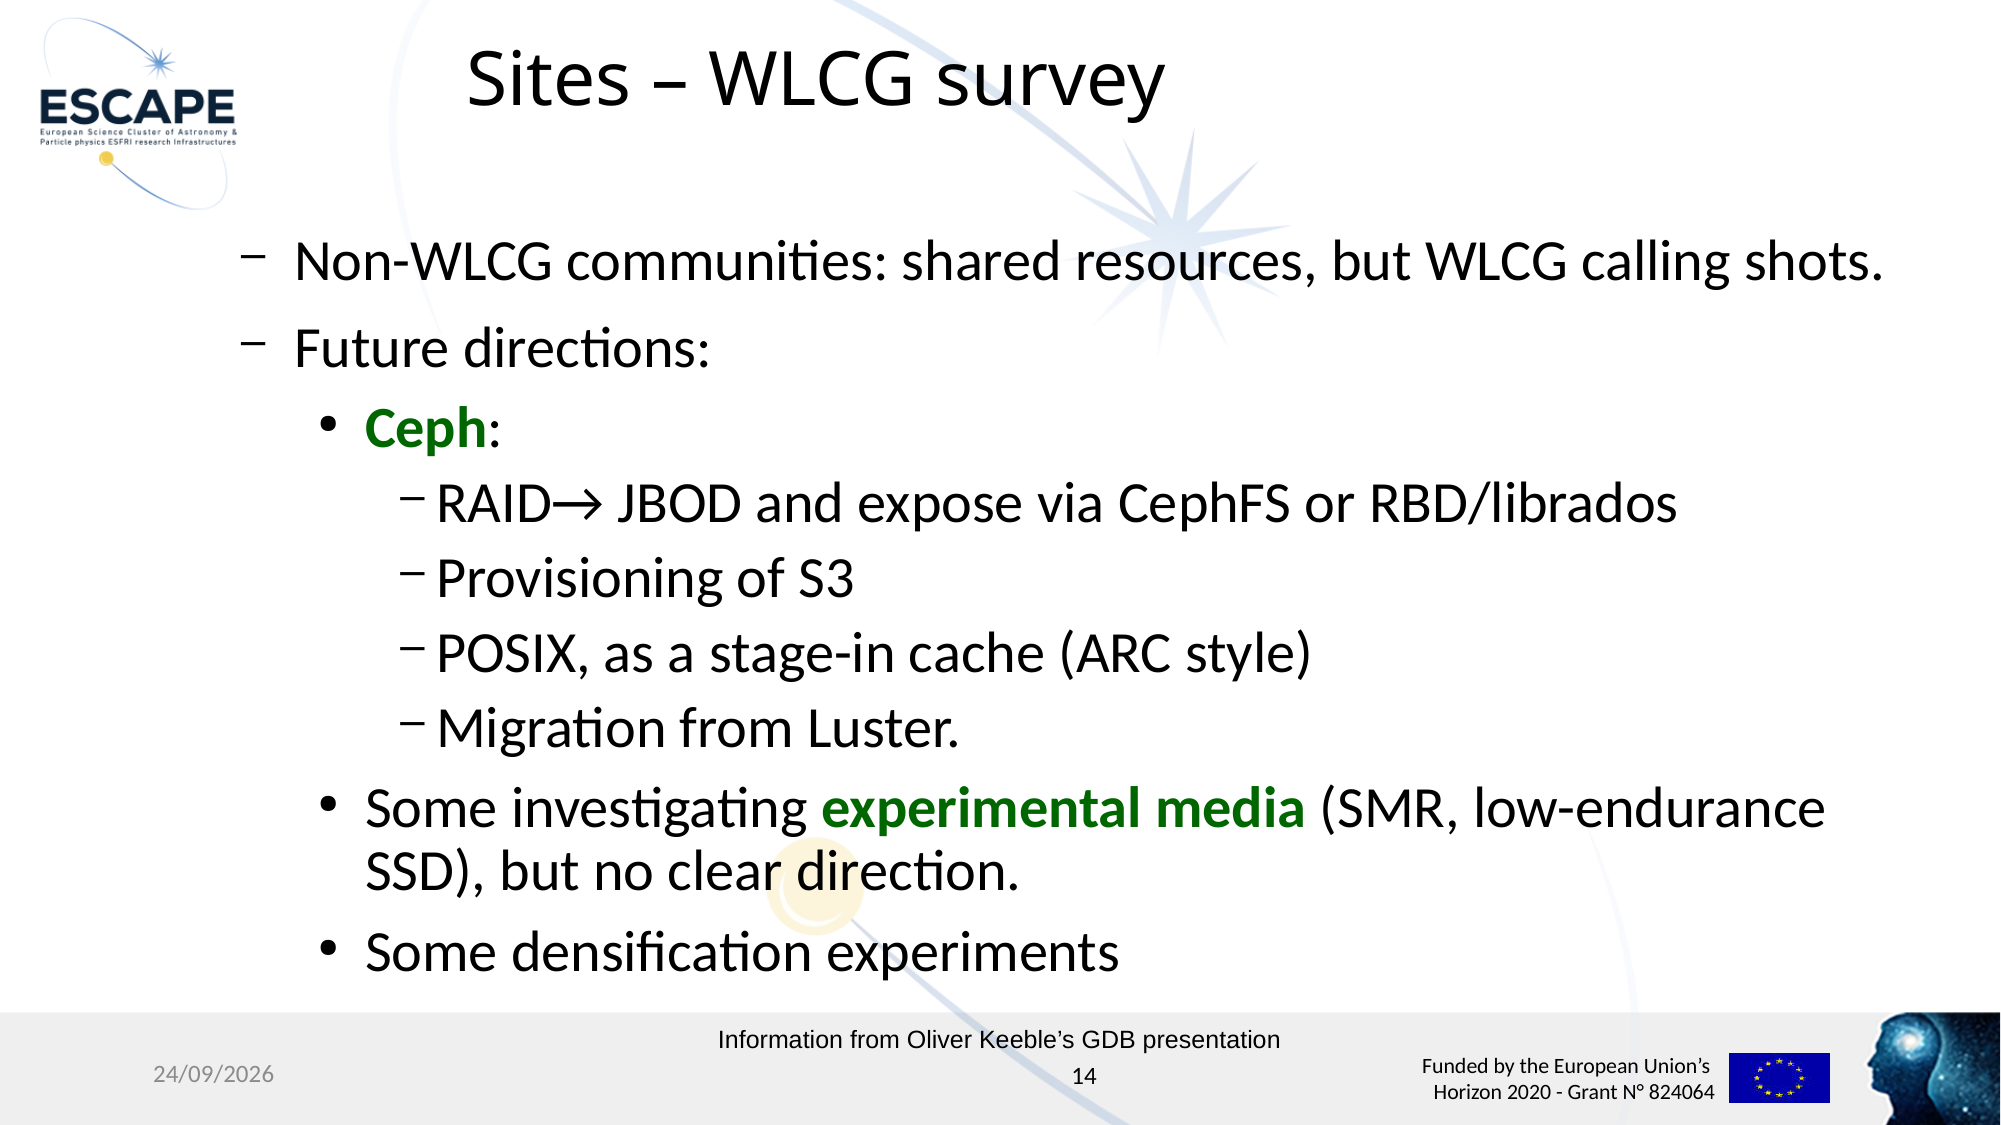

# Sites – WLCG survey
Non-WLCG communities: shared resources, but WLCG calling shots.
Future directions:
Ceph:
RAID→ JBOD and expose via CephFS or RBD/librados
Provisioning of S3
POSIX, as a stage-in cache (ARC style)
Migration from Luster.
Some investigating experimental media (SMR, low-endurance SSD), but no clear direction.
Some densification experiments
Information from Oliver Keeble’s GDB presentation